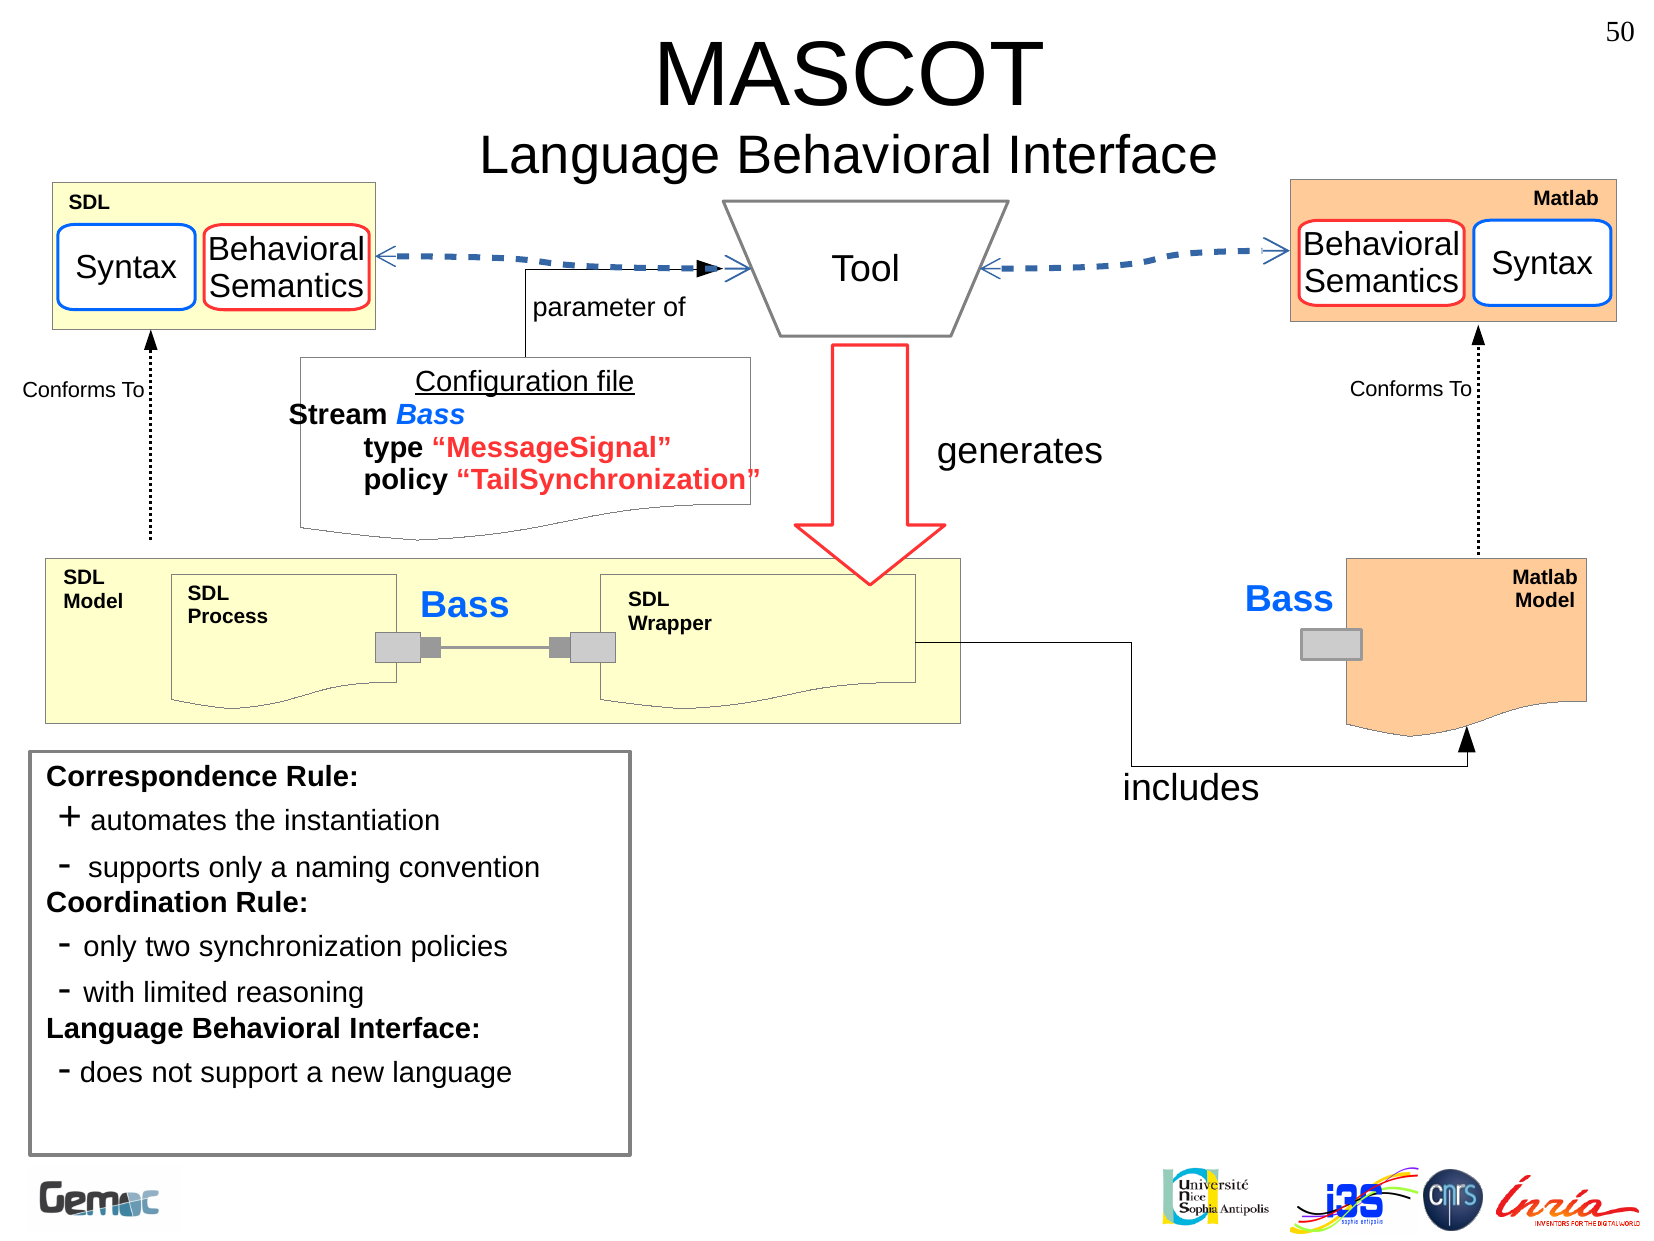

# MASCOT Language Behavioral Interface
50
Matlab
SDL
Tool
Behavioral
Semantics
Syntax
Syntax
Behavioral
Semantics
Conforms To
Conforms To
 			generates
Configuration file
Stream Bass
	type “MessageSignal”
	policy “TailSynchronization”
Matlab
Model
SDL
Model
Bass
SDL
Process
Bass
SDL
Wrapper
Correspondence Rule:
 + automates the instantiation
 - supports only a naming convention
Coordination Rule:
 - only two synchronization policies
 - with limited reasoning
Language Behavioral Interface:
 - does not support a new language
Language 2
Language 2
Language 2
Language 2
Language 2
Language 2
 generates
 generates
 generates
 generates
 generates
 generates
Conforms to
Conforms to
Conforms to
Conforms to
Conforms to
Conforms to
System
Designer
System
Designer
System
Designer
System
Designer
System
Designer
System
Designer
defines
defines
defines
defines
defines
defines
Model 1
Model 2
Model 3
Model 1
Model 2
Model 3
Model 1
Model 2
Model 3
Model 1
Model 2
Model 3
Model 1
Model 2
Model 3
Model 1
Model 2
Model 3
 Coordination
/
Communication
 Coordination
/
Communication
 Coordination
/
Communication
 Coordination
/
Communication
 Coordination
/
Communication
 Coordination
/
Communication
Model A
Model B
Model B
Model A
Model B
Model B
Model A
Model B
Model B
Model A
Model B
Model B
Model A
Model B
Model B
Model A
Model B
Model B